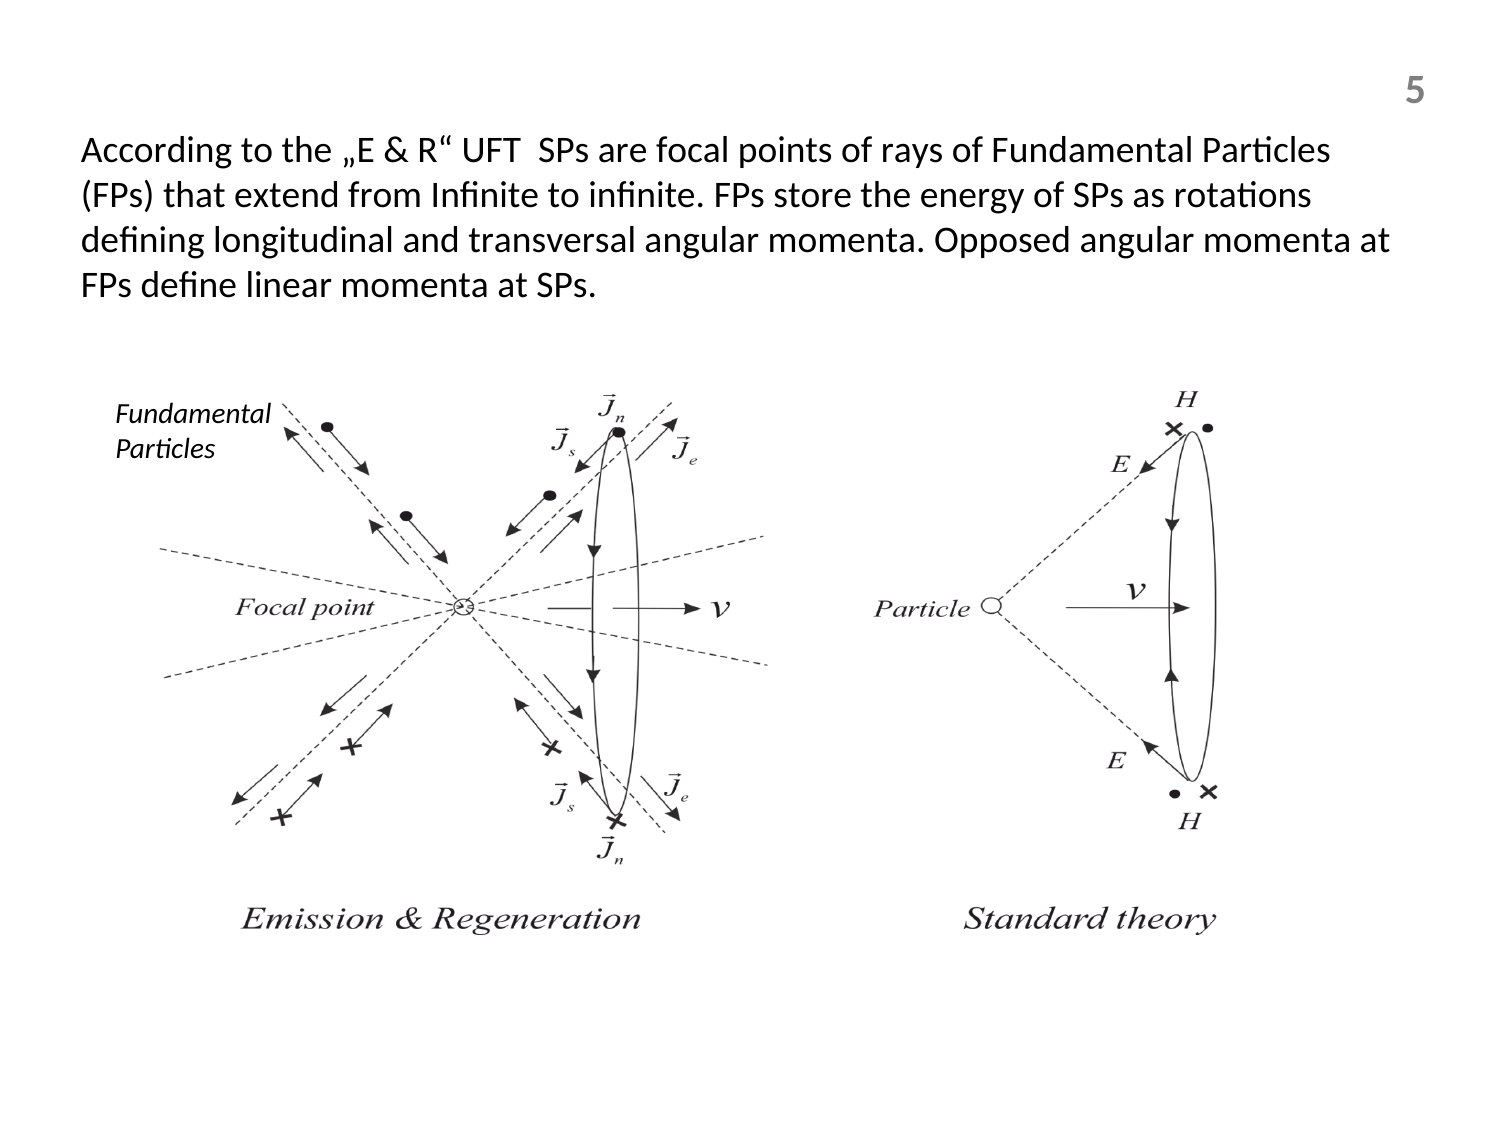

5
# According to the „E & R“ UFT SPs are focal points of rays of Fundamental Particles (FPs) that extend from Infinite to infinite. FPs store the energy of SPs as rotations defining longitudinal and transversal angular momenta. Opposed angular momenta at FPs define linear momenta at SPs.
Fundamental
Particles